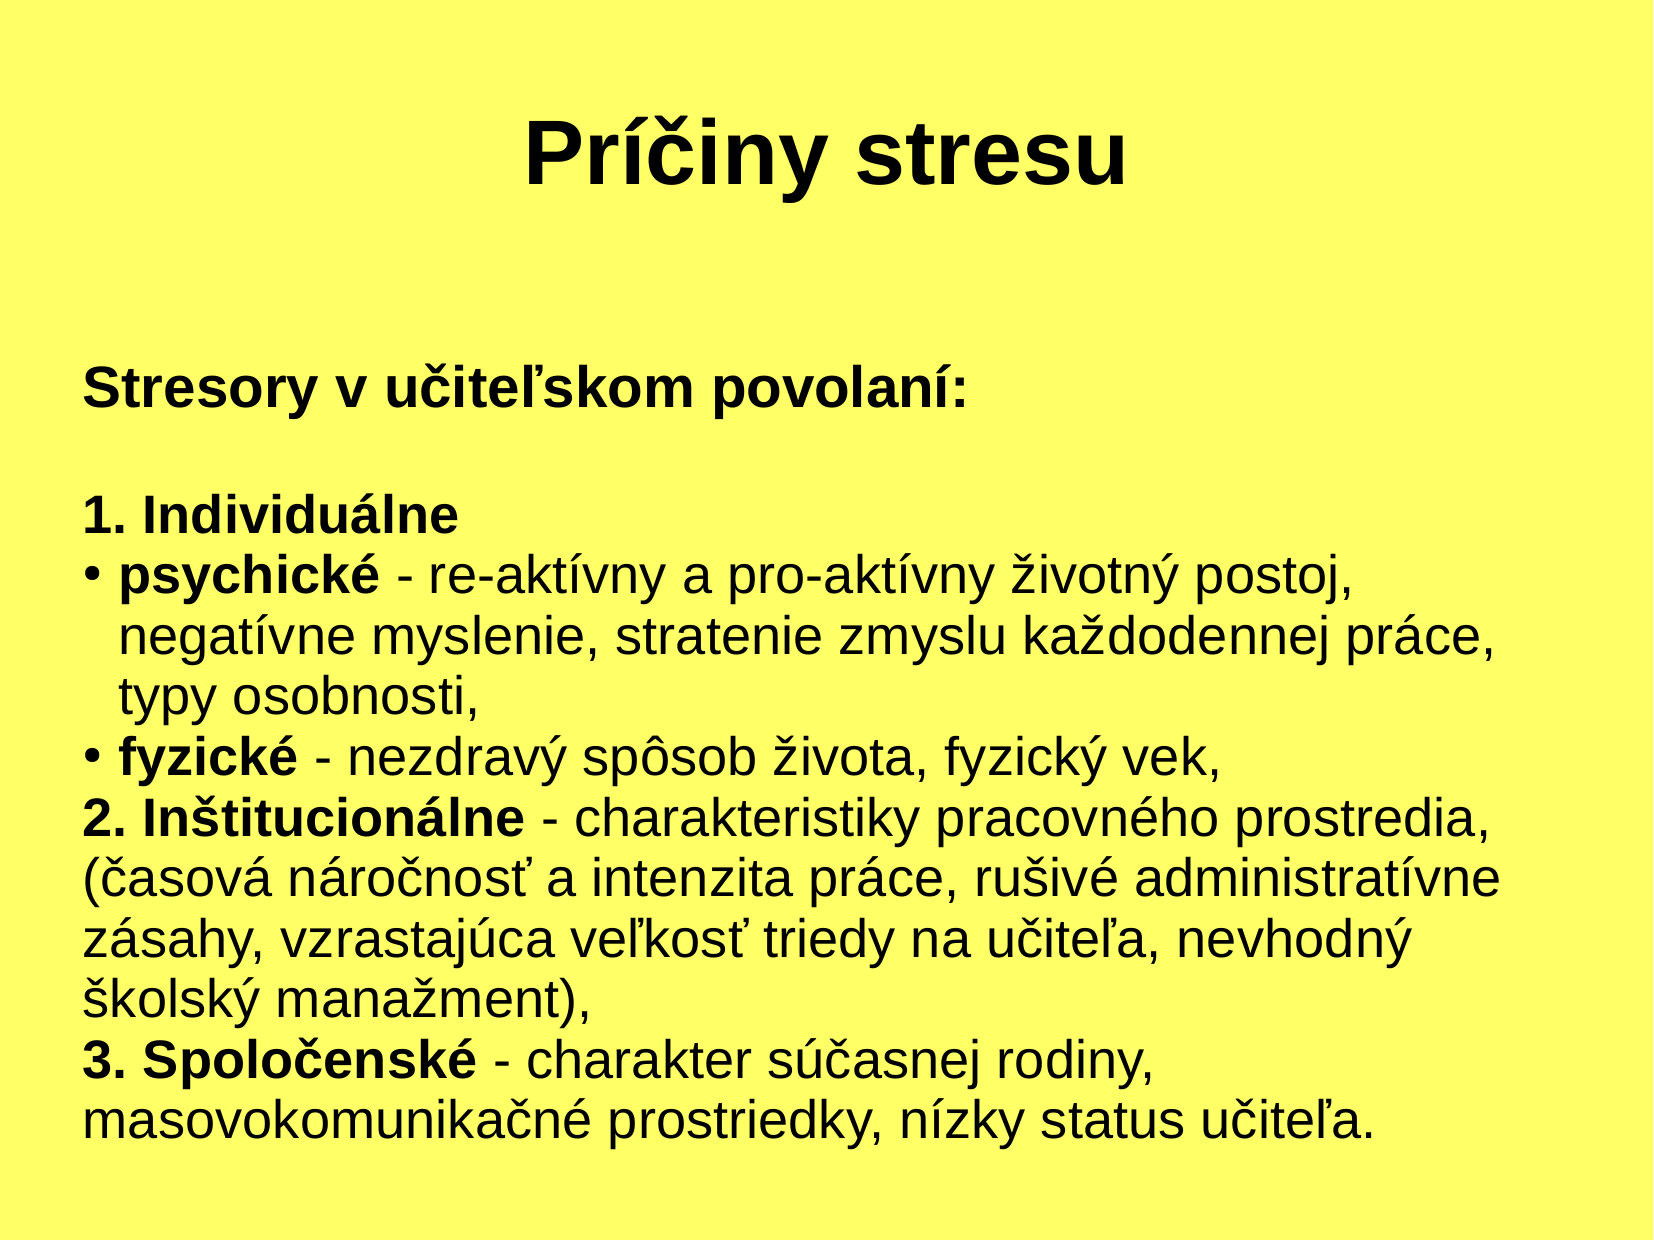

# Príčiny stresu
Stresory v učiteľskom povolaní:
1. Individuálne
psychické - re-aktívny a pro-aktívny životný postoj, negatívne myslenie, stratenie zmyslu každodennej práce, typy osobnosti,
fyzické - nezdravý spôsob života, fyzický vek,
2. Inštitucionálne - charakteristiky pracovného prostredia, (časová náročnosť a intenzita práce, rušivé administratívne zásahy, vzrastajúca veľkosť triedy na učiteľa, nevhodný školský manažment),
3. Spoločenské - charakter súčasnej rodiny, masovokomunikačné prostriedky, nízky status učiteľa.